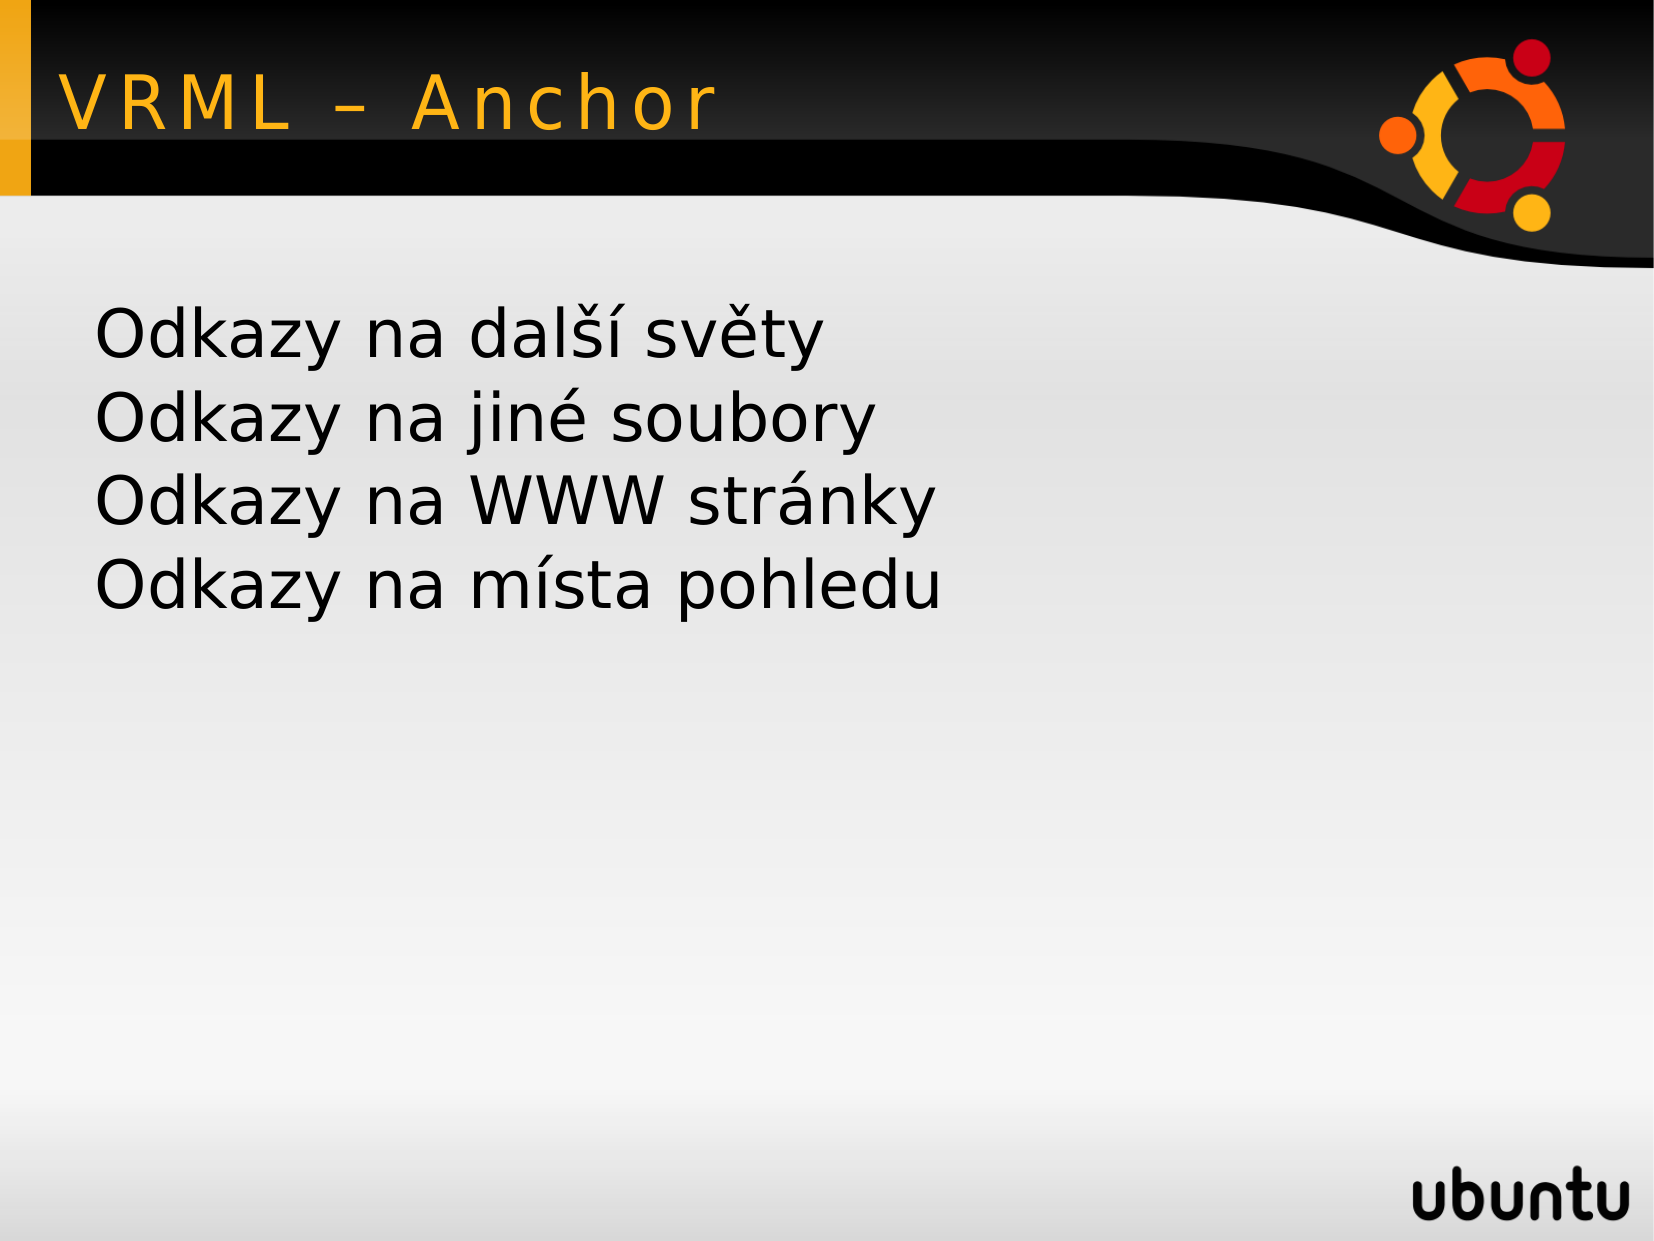

# VRML – Anchor
Odkazy na další světy
Odkazy na jiné soubory
Odkazy na WWW stránky
Odkazy na místa pohledu